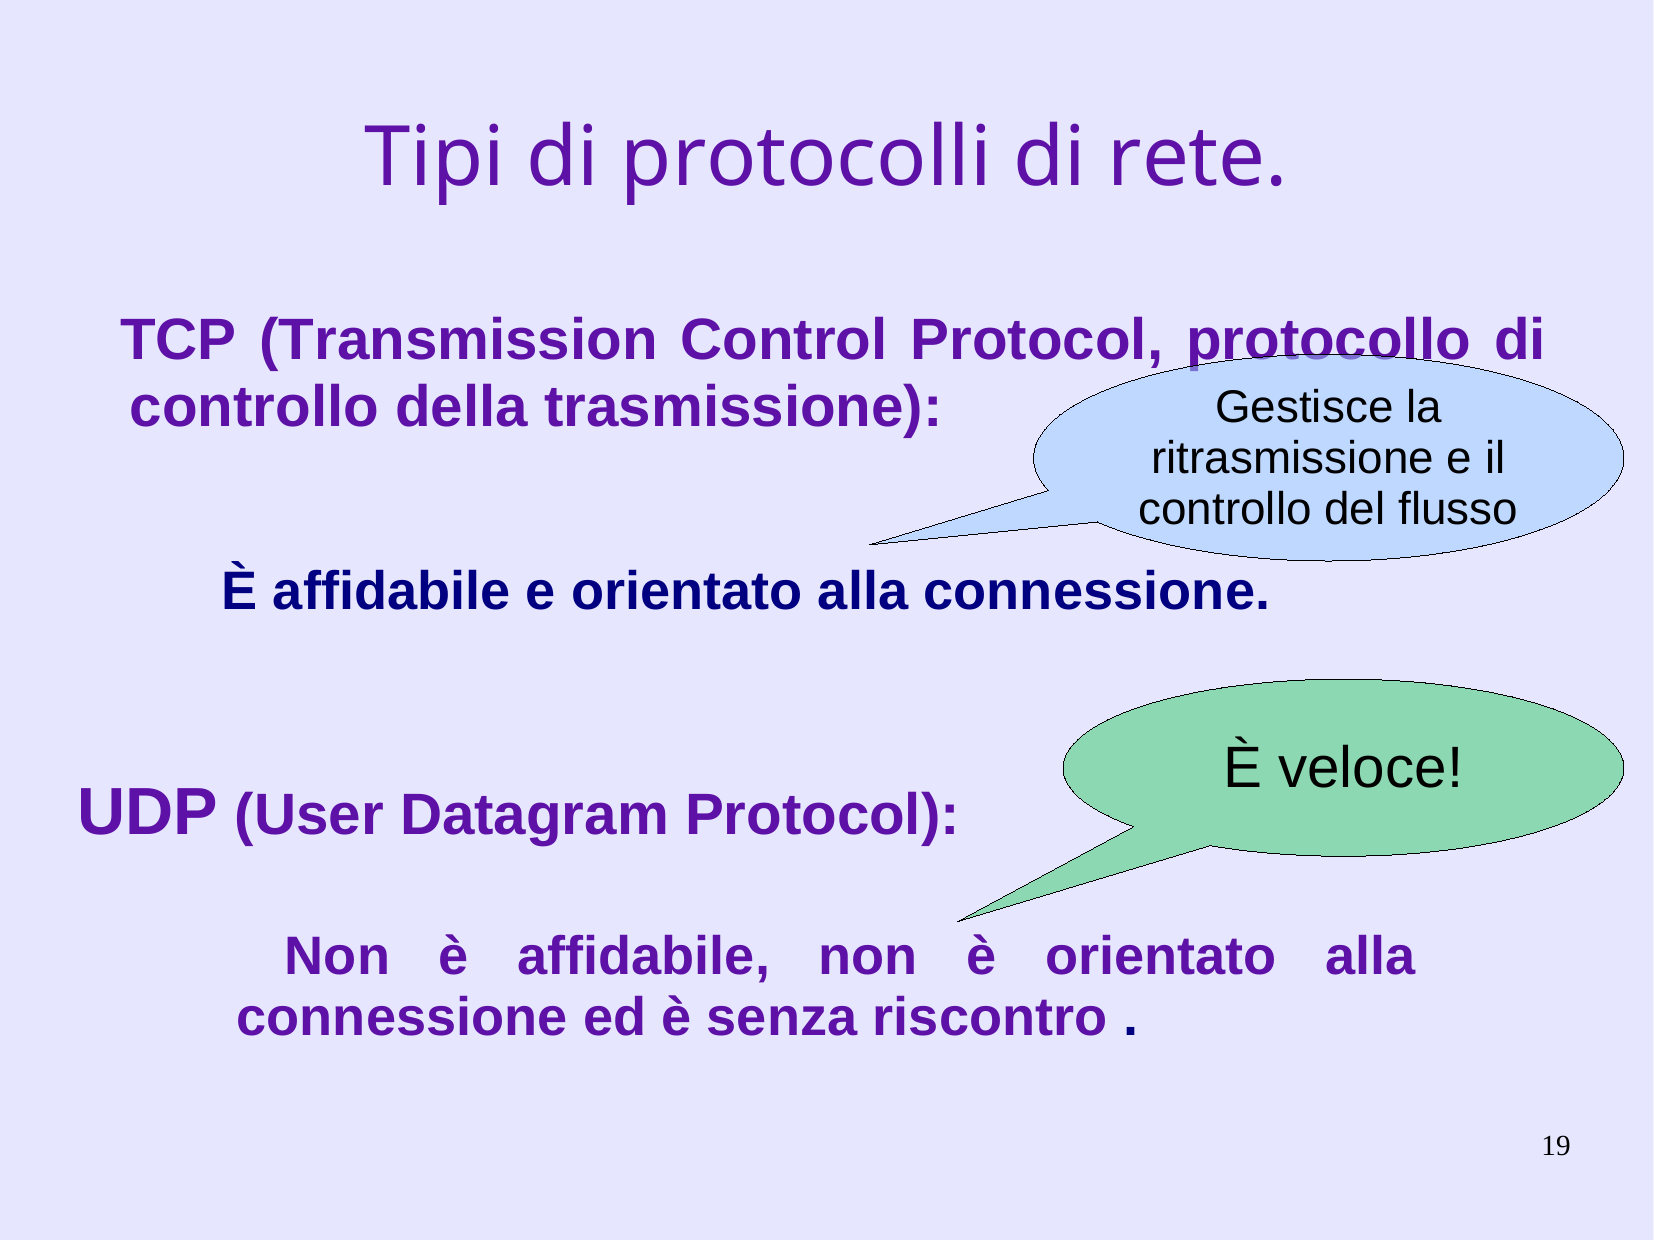

# Tipi di protocolli di rete.
 TCP (Transmission Control Protocol, protocollo di controllo della trasmissione):
Gestisce la ritrasmissione e il controllo del flusso
 È affidabile e orientato alla connessione.
È veloce!
 UDP (User Datagram Protocol):
 Non è affidabile, non è orientato alla connessione ed è senza riscontro .
19